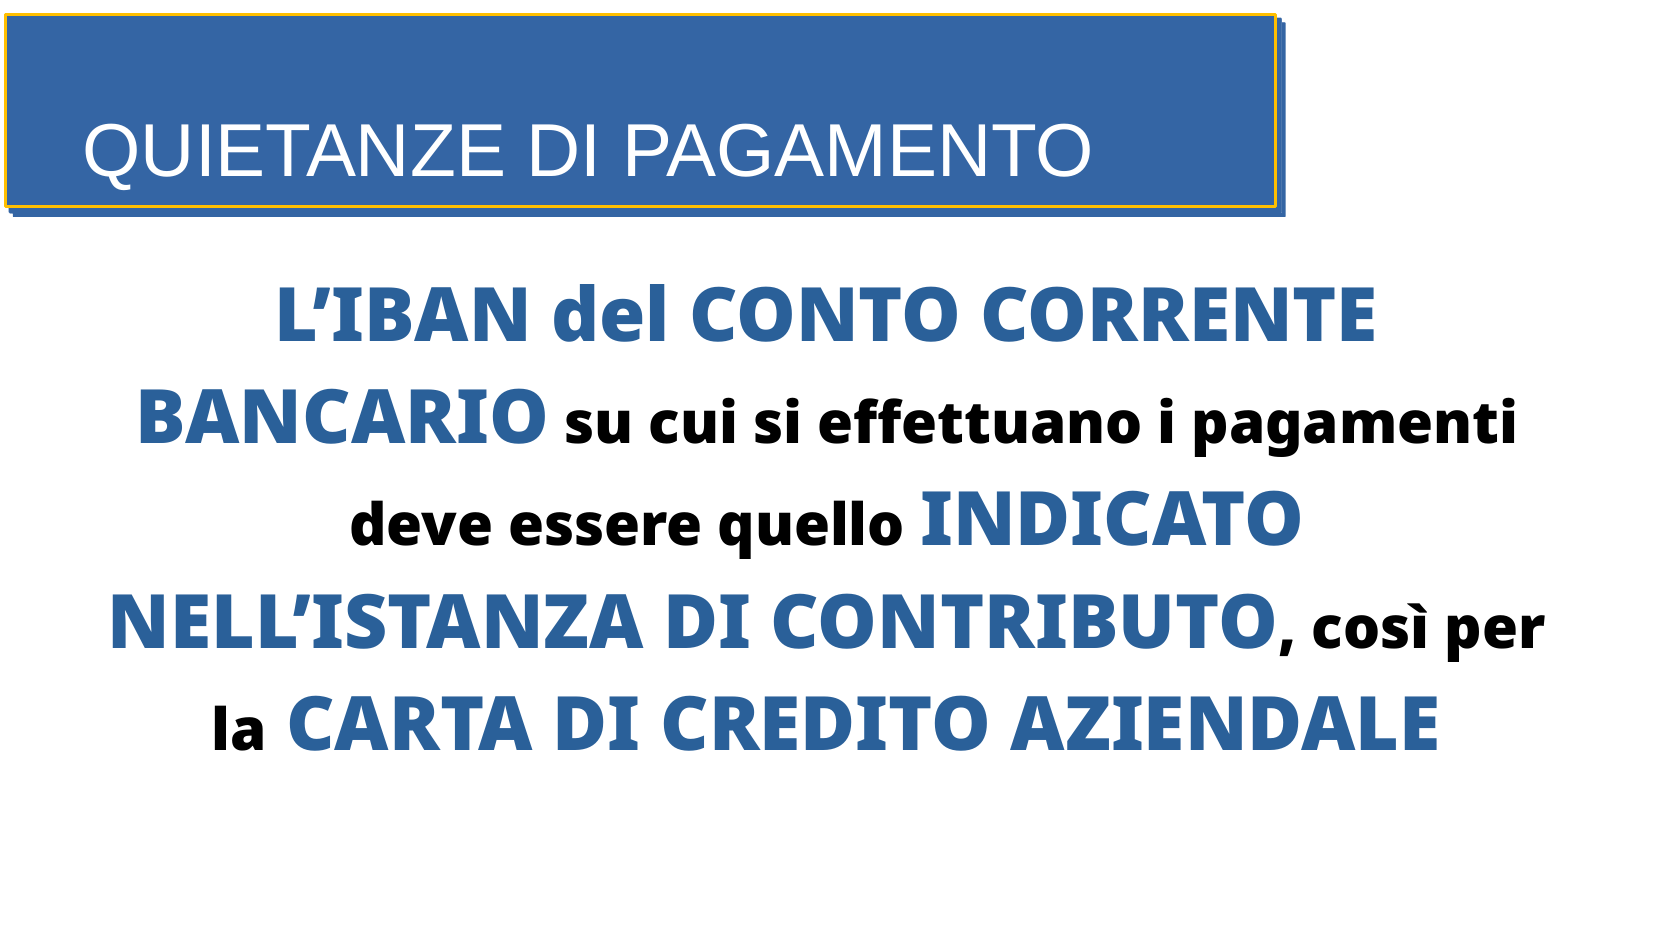

# QUIETANZE DI PAGAMENTO
L’IBAN del CONTO CORRENTE BANCARIO su cui si effettuano i pagamenti deve essere quello INDICATO NELL’ISTANZA DI CONTRIBUTO, così per la CARTA DI CREDITO AZIENDALE